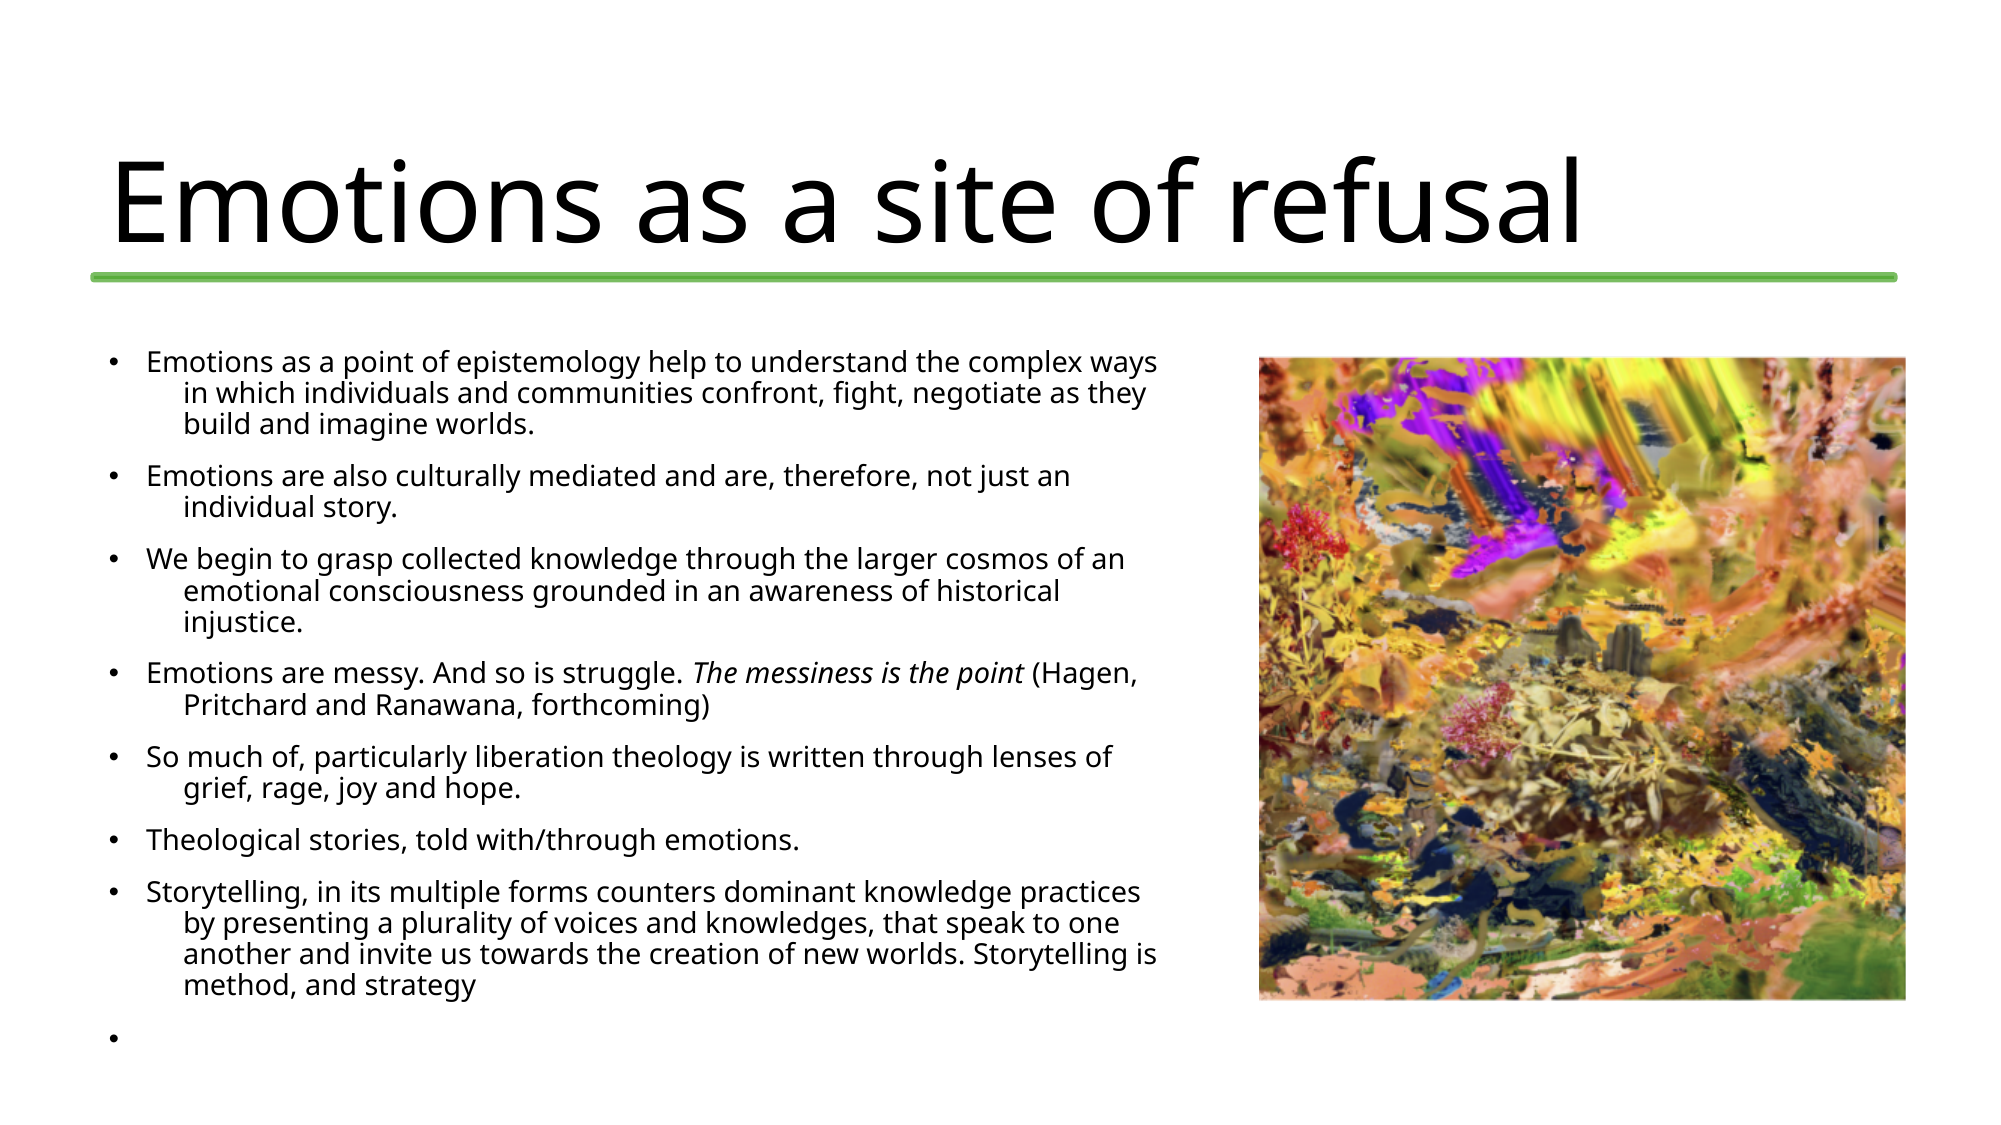

# Emotions as a site of refusal
Emotions as a point of epistemology help to understand the complex ways in which individuals and communities confront, fight, negotiate as they build and imagine worlds.
Emotions are also culturally mediated and are, therefore, not just an individual story.
We begin to grasp collected knowledge through the larger cosmos of an emotional consciousness grounded in an awareness of historical injustice.
Emotions are messy. And so is struggle. The messiness is the point (Hagen, Pritchard and Ranawana, forthcoming)
So much of, particularly liberation theology is written through lenses of grief, rage, joy and hope.
Theological stories, told with/through emotions.
Storytelling, in its multiple forms counters dominant knowledge practices by presenting a plurality of voices and knowledges, that speak to one another and invite us towards the creation of new worlds. Storytelling is method, and strategy